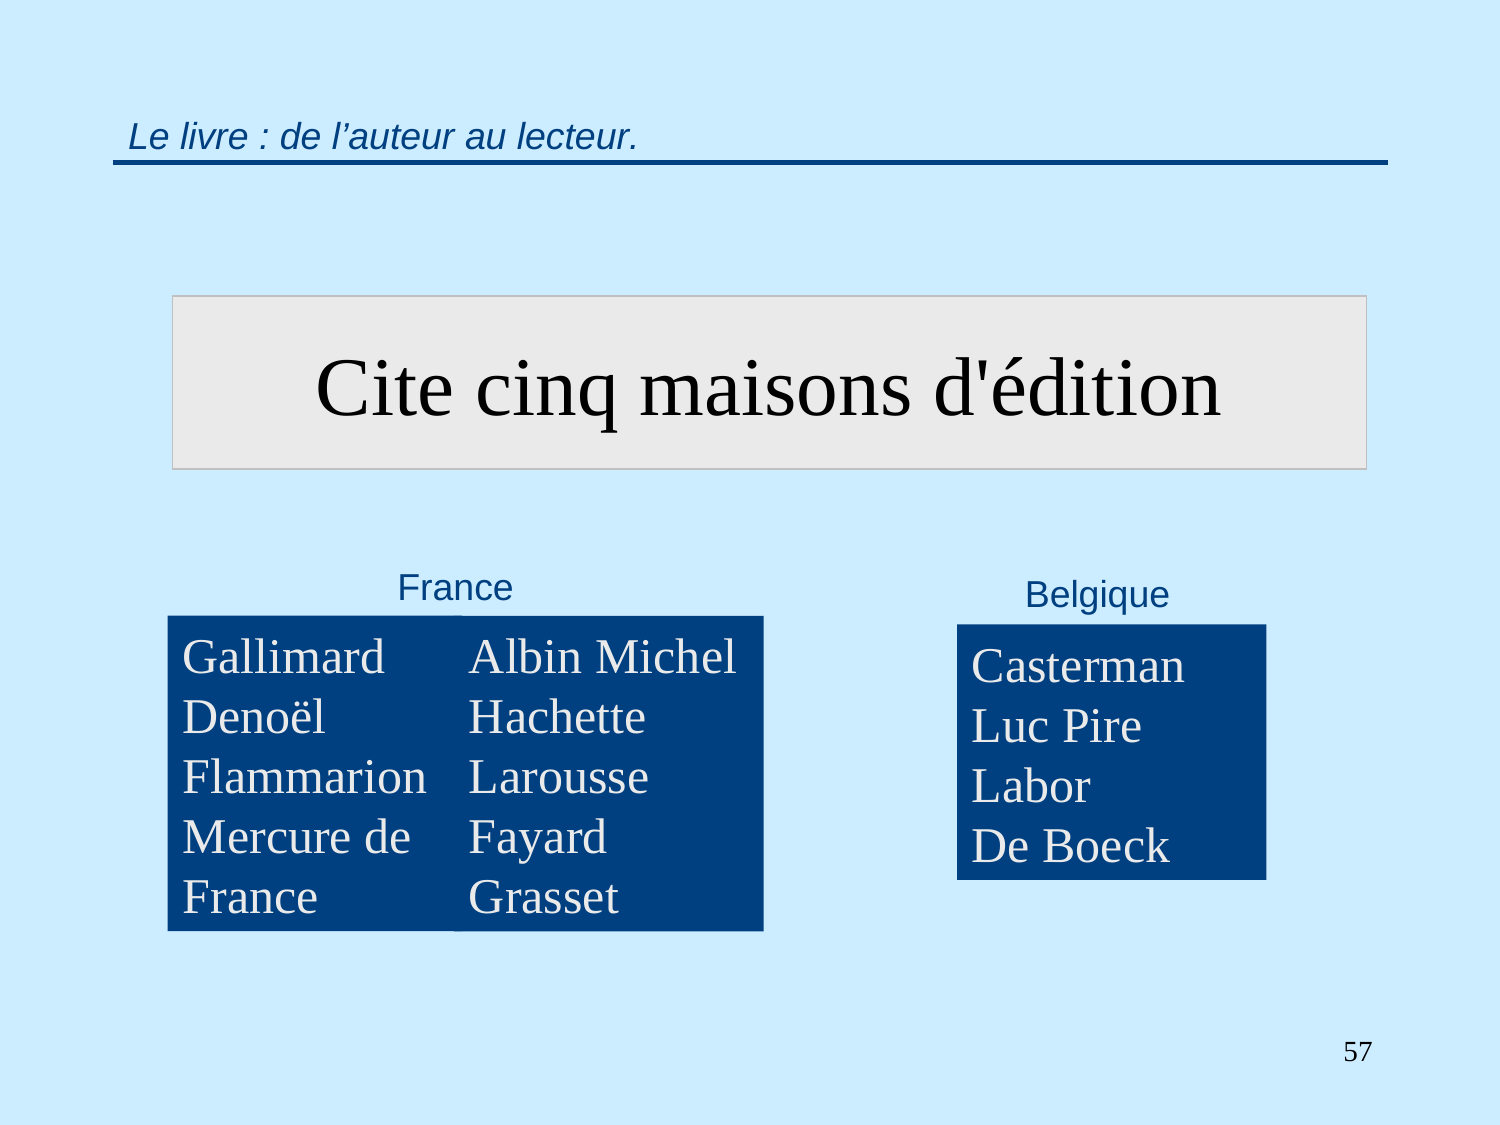

Le livre : de l’auteur au lecteur.
# Cite cinq maisons d'édition
France
Belgique
Gallimard
Denoël
Flammarion
Mercure de France
Albin Michel
Hachette
Larousse
Fayard
Grasset
Casterman
Luc Pire
Labor
De Boeck
57